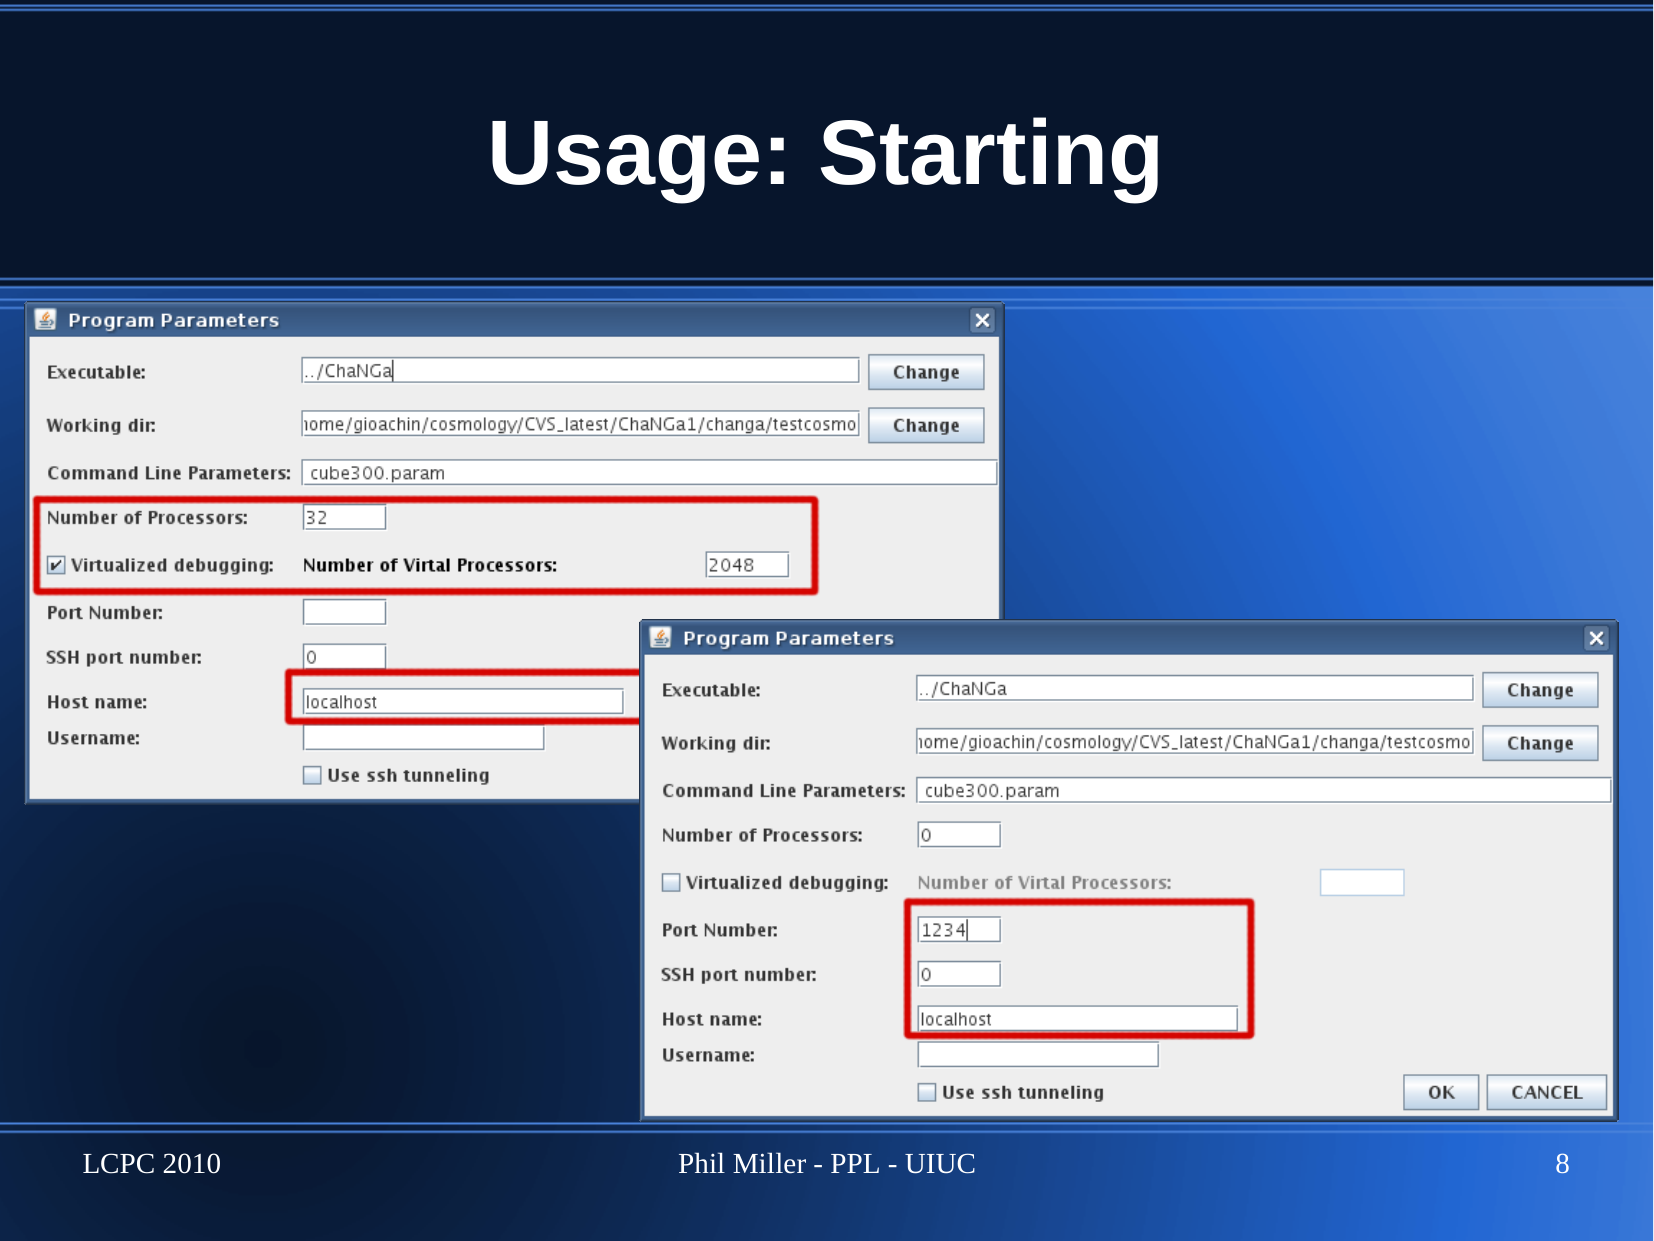

# Usage: Starting
LCPC 2010
Phil Miller - PPL - UIUC
8